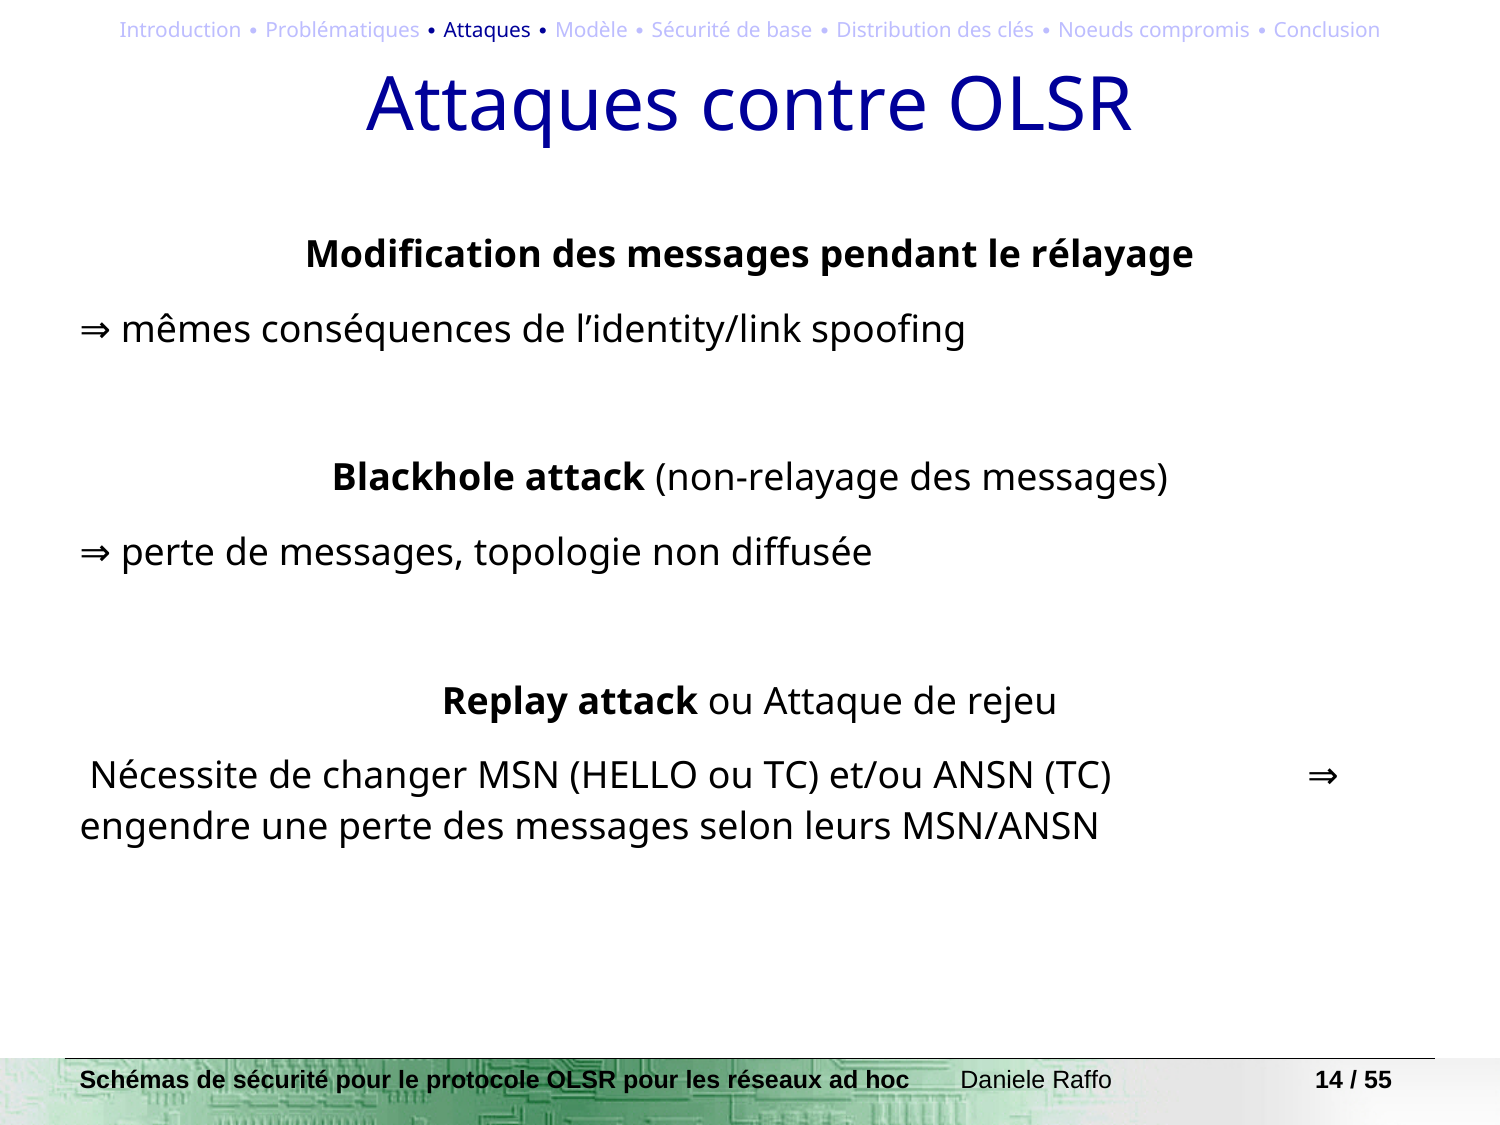

Introduction ∙ Problématiques ∙ Attaques ∙ Modèle ∙ Sécurité de base ∙ Distribution des clés ∙ Noeuds compromis ∙ Conclusion
Attaques contre OLSR
Modification des messages pendant le rélayage
⇒ mêmes conséquences de l’identity/link spoofing
Blackhole attack (non-relayage des messages)
⇒ perte de messages, topologie non diffusée
Replay attack ou Attaque de rejeu
 Nécessite de changer MSN (HELLO ou TC) et/ou ANSN (TC) ⇒ engendre une perte des messages selon leurs MSN/ANSN
14
Schémas de sécurité pour le protocole OLSR pour les réseaux ad hoc Daniele Raffo